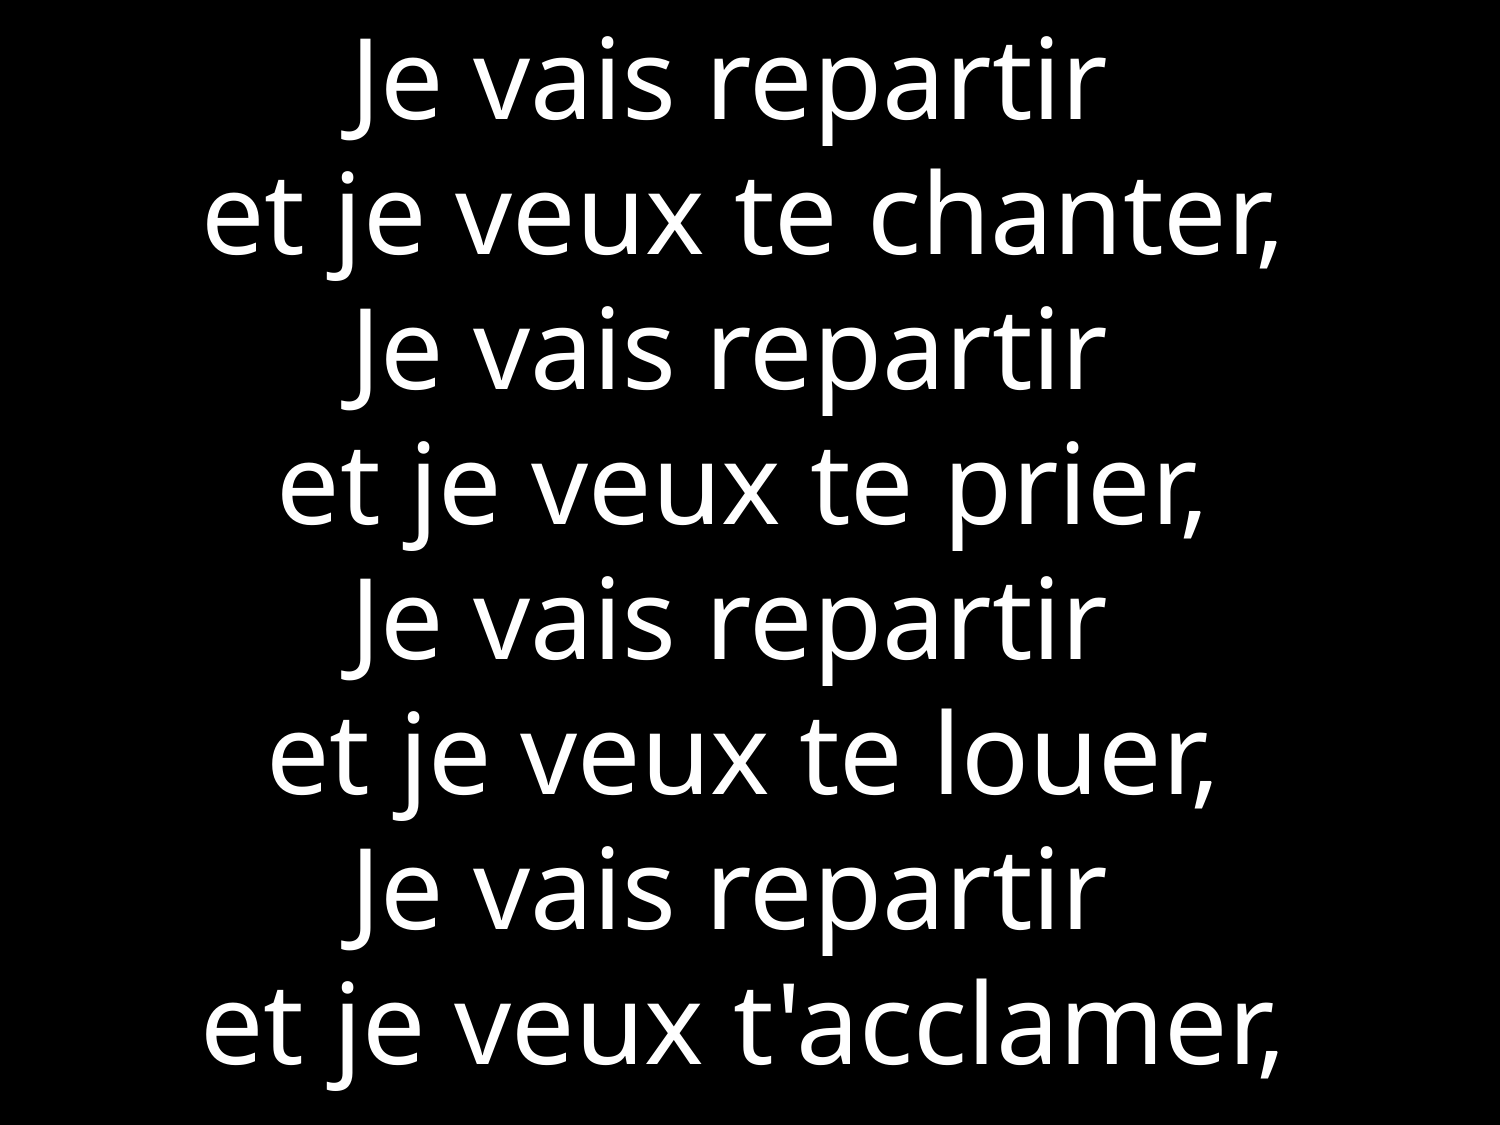

# Je vais repartir et je veux te chanter, Je vais repartir et je veux te prier, Je vais repartir et je veux te louer, Je vais repartir et je veux t'acclamer,